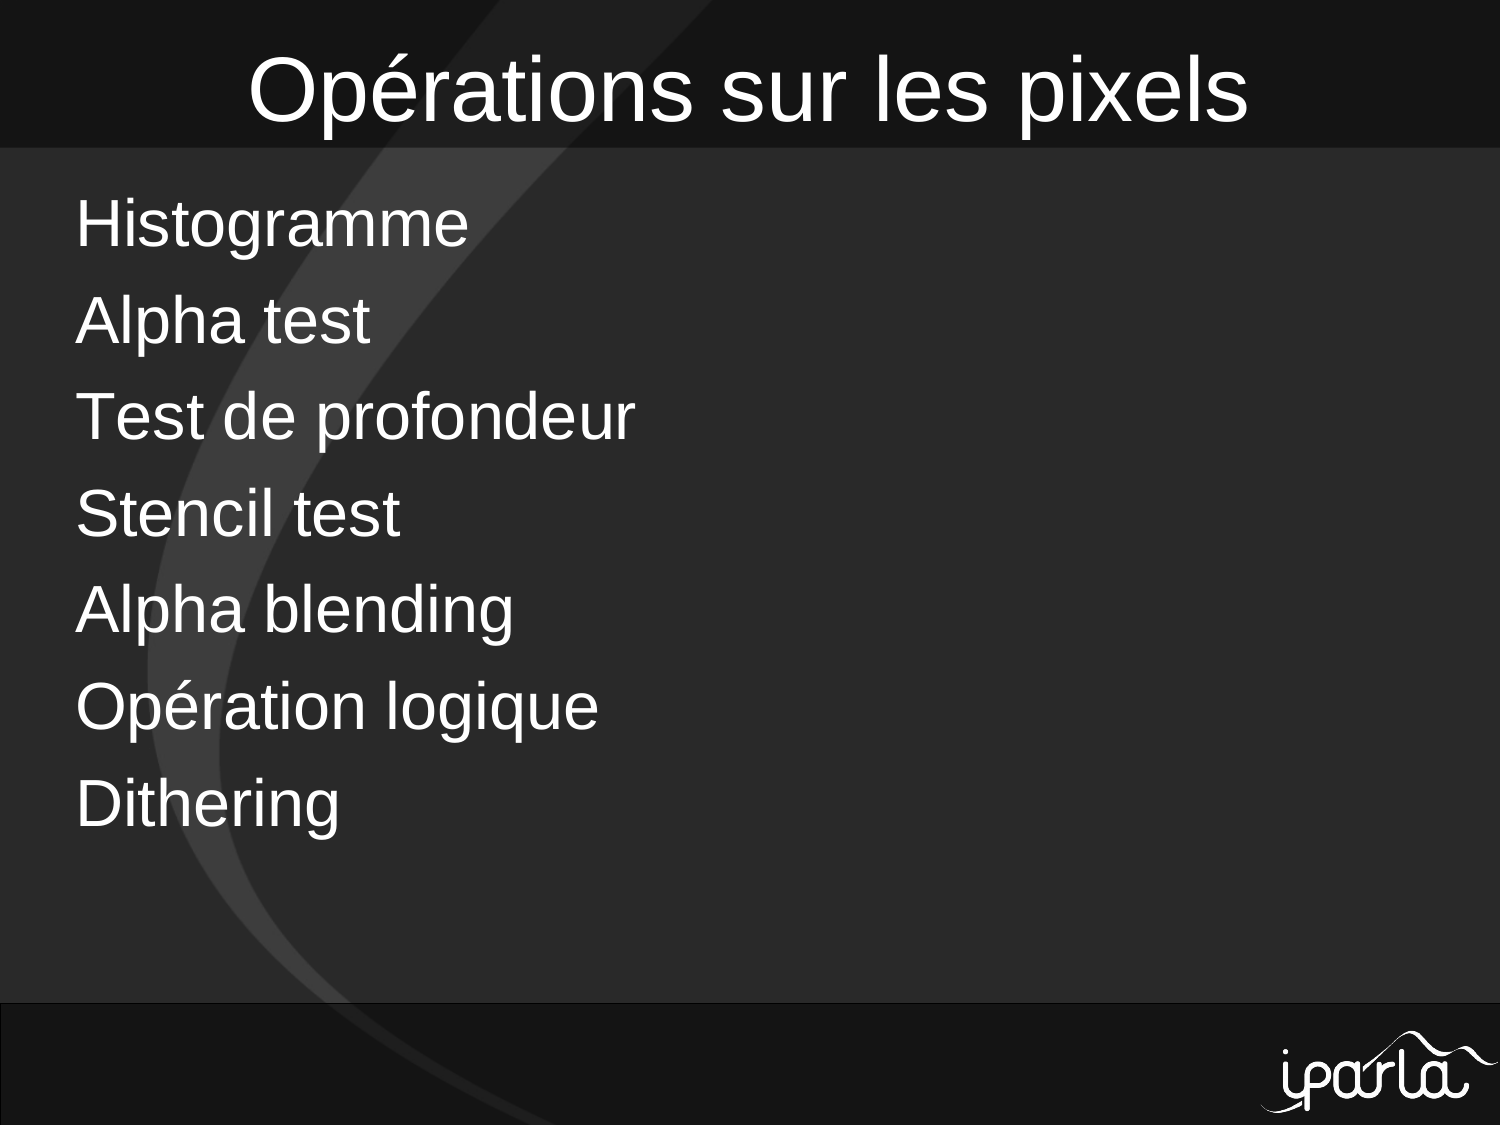

# Opérations sur les pixels
Histogramme
Alpha test
Test de profondeur
Stencil test
Alpha blending
Opération logique
Dithering